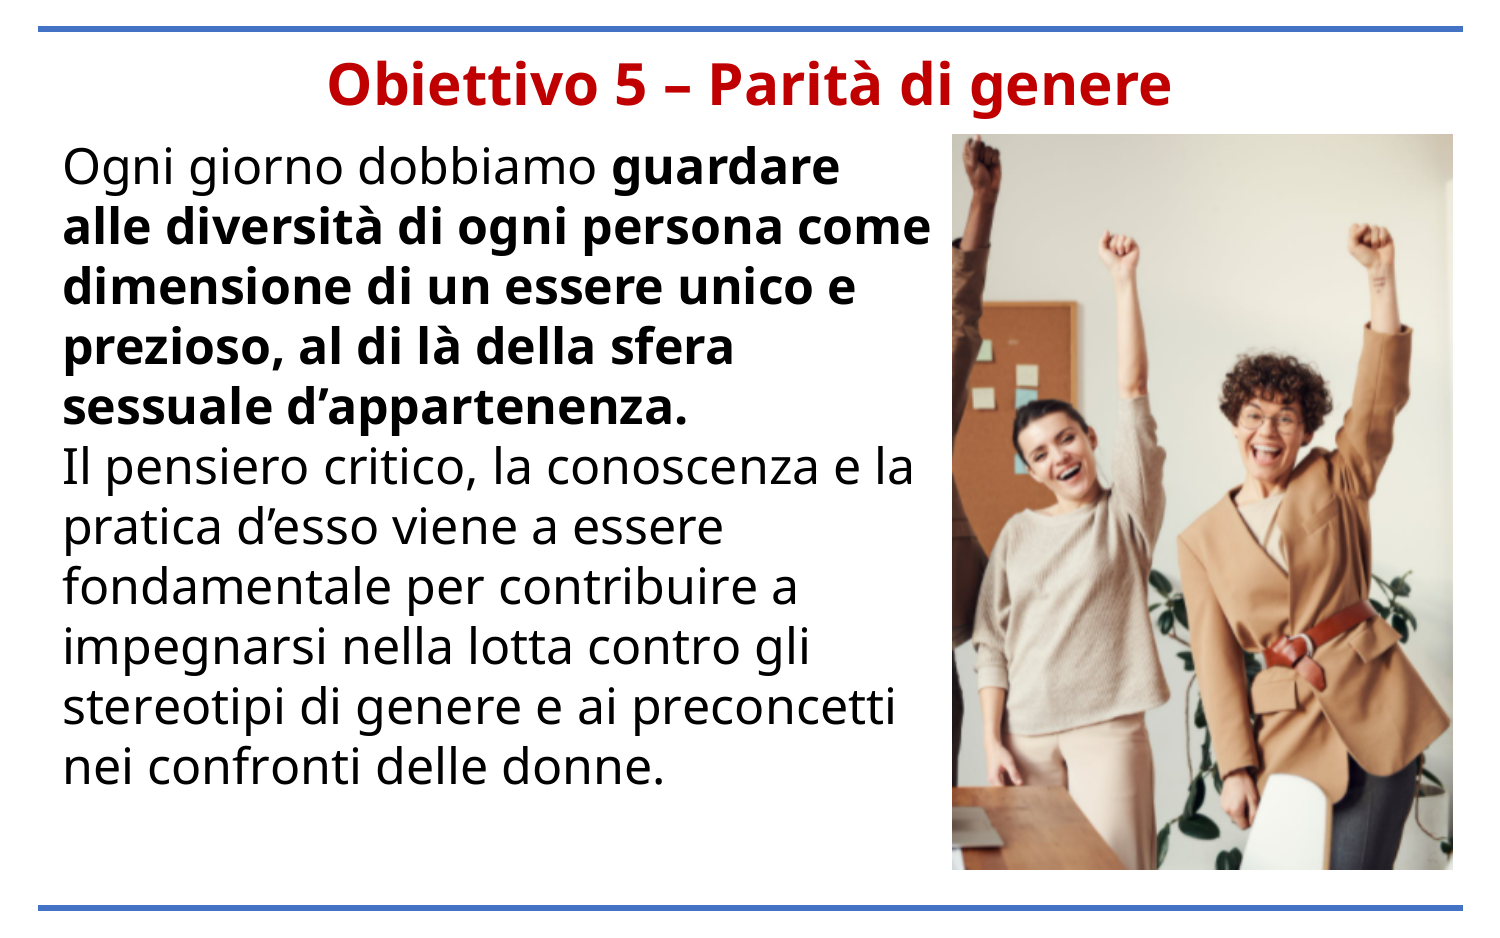

# Obiettivo 5 – Parità di genere
Ogni giorno dobbiamo guardare alle diversità di ogni persona come dimensione di un essere unico e prezioso, al di là della sfera sessuale d’appartenenza.
Il pensiero critico, la conoscenza e la pratica d’esso viene a essere fondamentale per contribuire a impegnarsi nella lotta contro gli stereotipi di genere e ai preconcetti nei confronti delle donne.